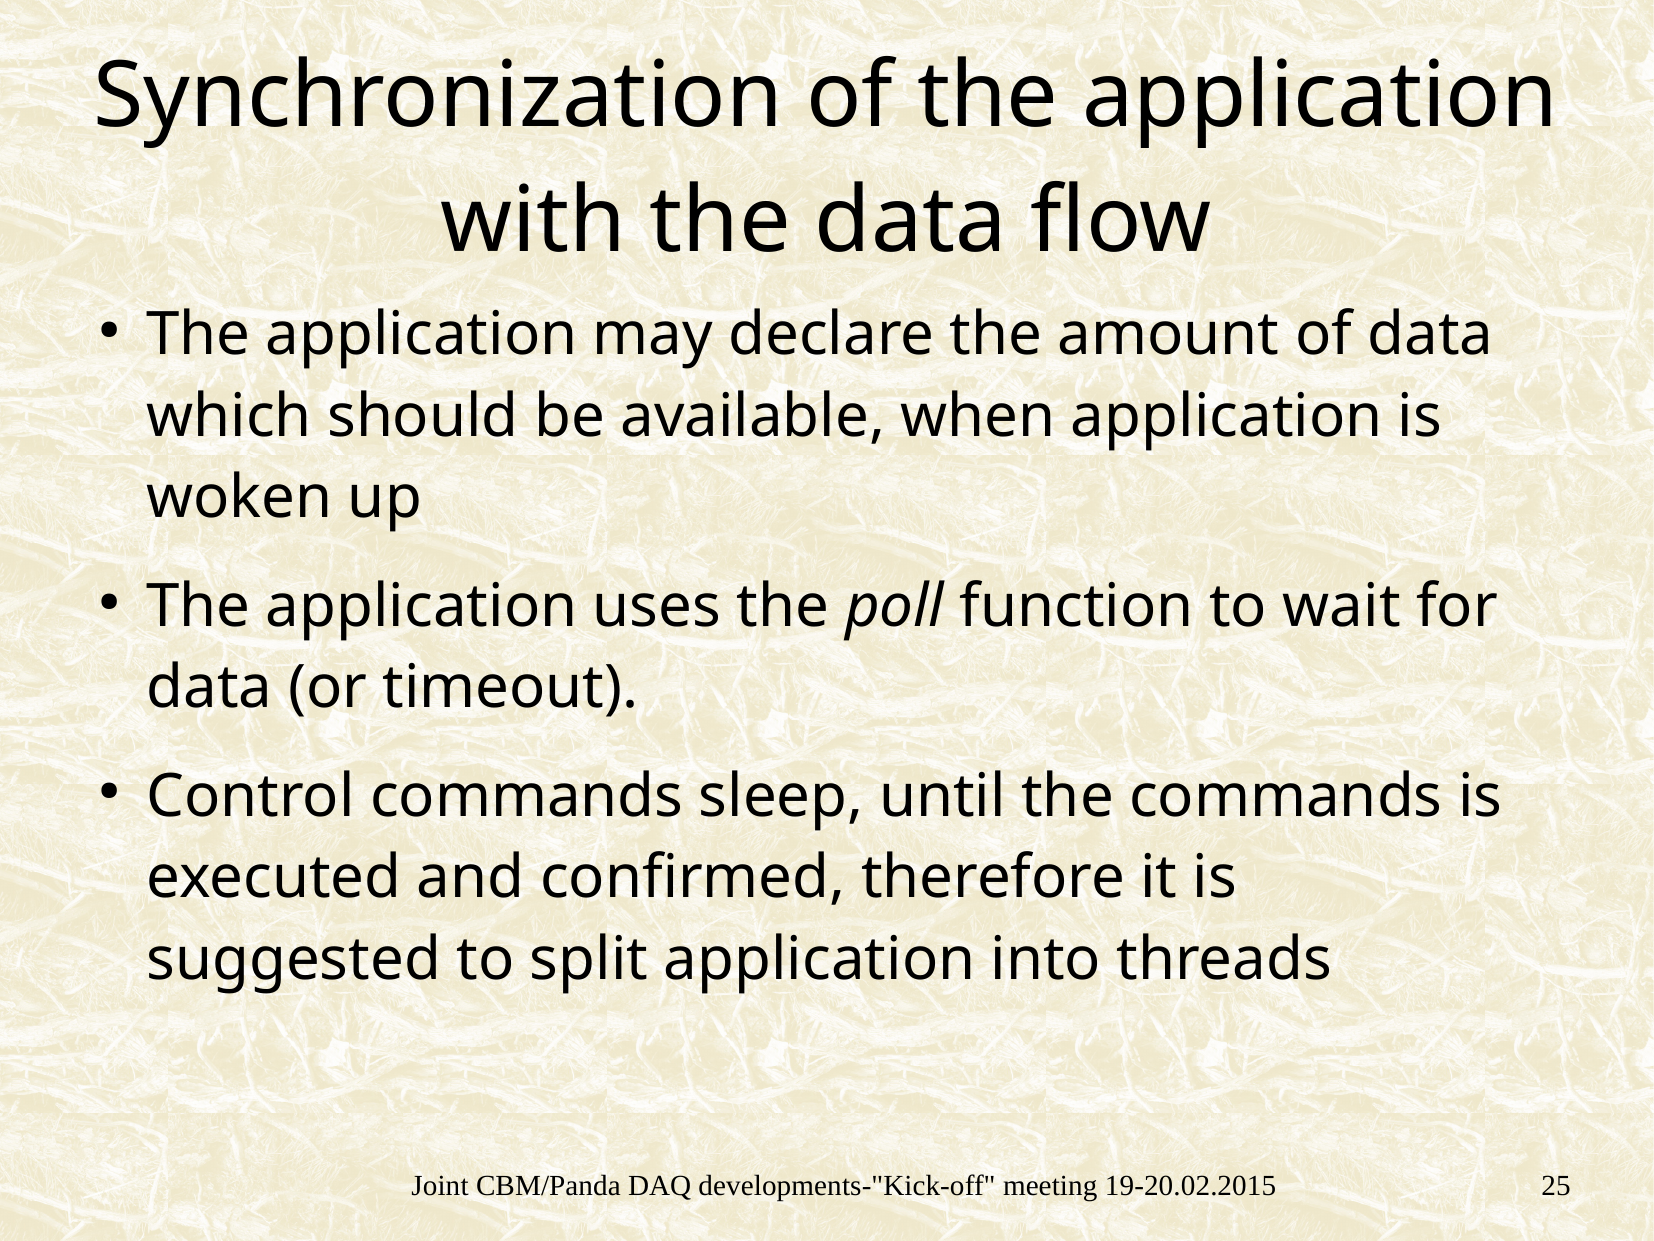

# Synchronization of the application with the data flow
The application may declare the amount of data which should be available, when application is woken up
The application uses the poll function to wait for data (or timeout).
Control commands sleep, until the commands is executed and confirmed, therefore it is suggested to split application into threads
Joint CBM/Panda DAQ developments-"Kick-off" meeting 19-20.02.2015
25